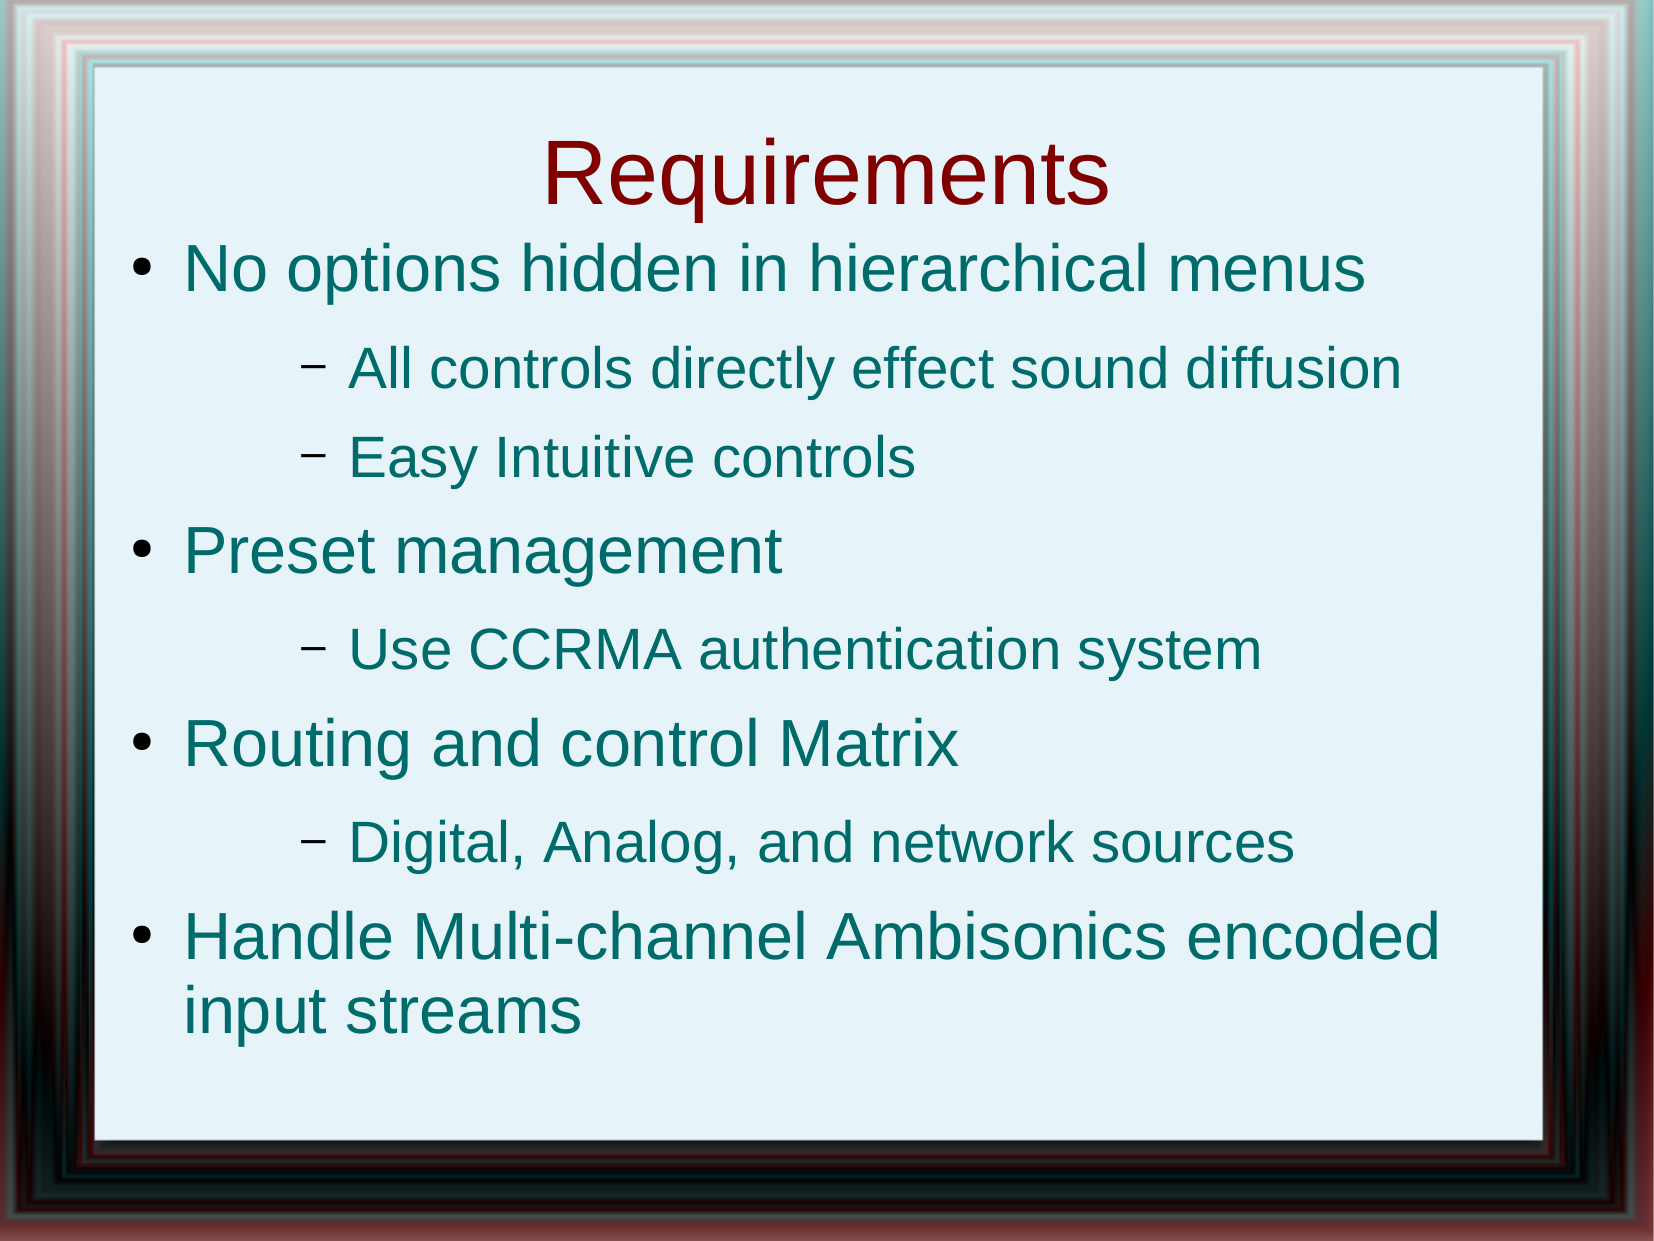

# Requirements
No options hidden in hierarchical menus
All controls directly effect sound diffusion
Easy Intuitive controls
Preset management
Use CCRMA authentication system
Routing and control Matrix
Digital, Analog, and network sources
Handle Multi-channel Ambisonics encoded input streams